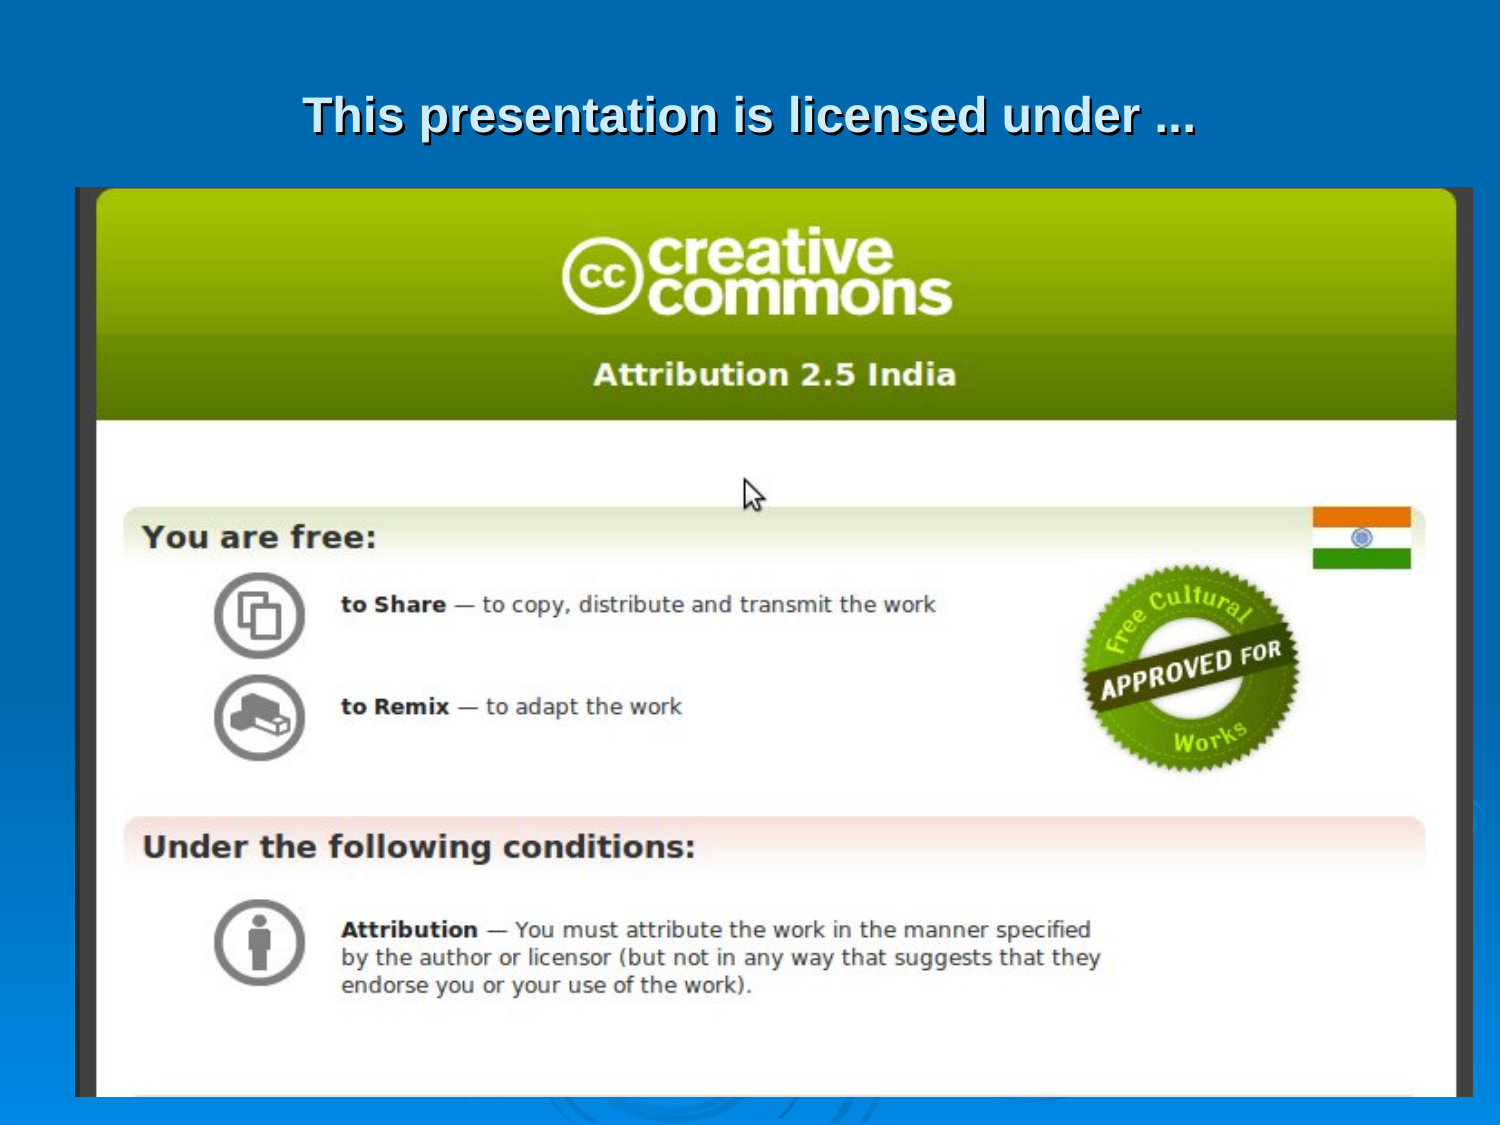

# This presentation is licensed under ...
IIT Bombay
21